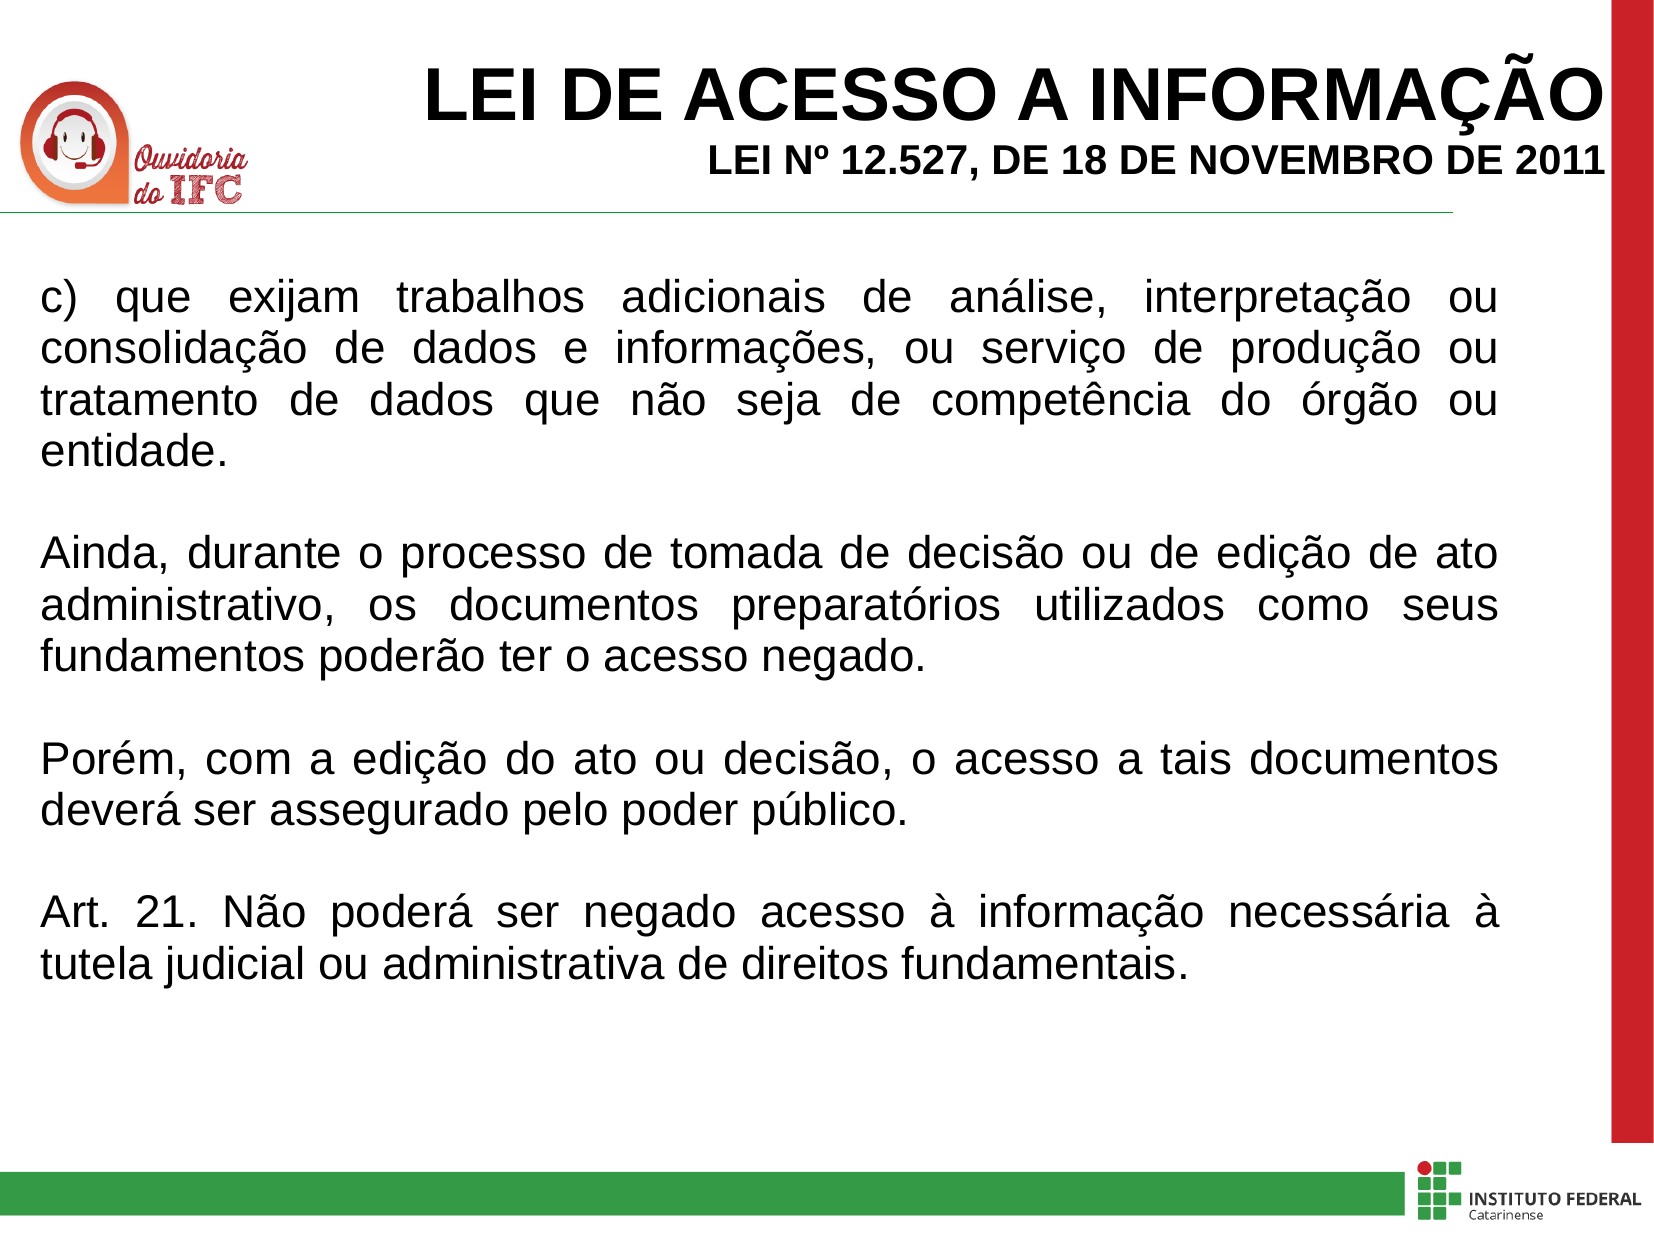

LEI DE ACESSO A INFORMAÇÃO
LEI Nº 12.527, DE 18 DE NOVEMBRO DE 2011
c) que exijam trabalhos adicionais de análise, interpretação ou consolidação de dados e informações, ou serviço de produção ou tratamento de dados que não seja de competência do órgão ou entidade.
Ainda, durante o processo de tomada de decisão ou de edição de ato administrativo, os documentos preparatórios utilizados como seus fundamentos poderão ter o acesso negado.
Porém, com a edição do ato ou decisão, o acesso a tais documentos deverá ser assegurado pelo poder público.
Art. 21. Não poderá ser negado acesso à informação necessária à tutela judicial ou administrativa de direitos fundamentais.
#